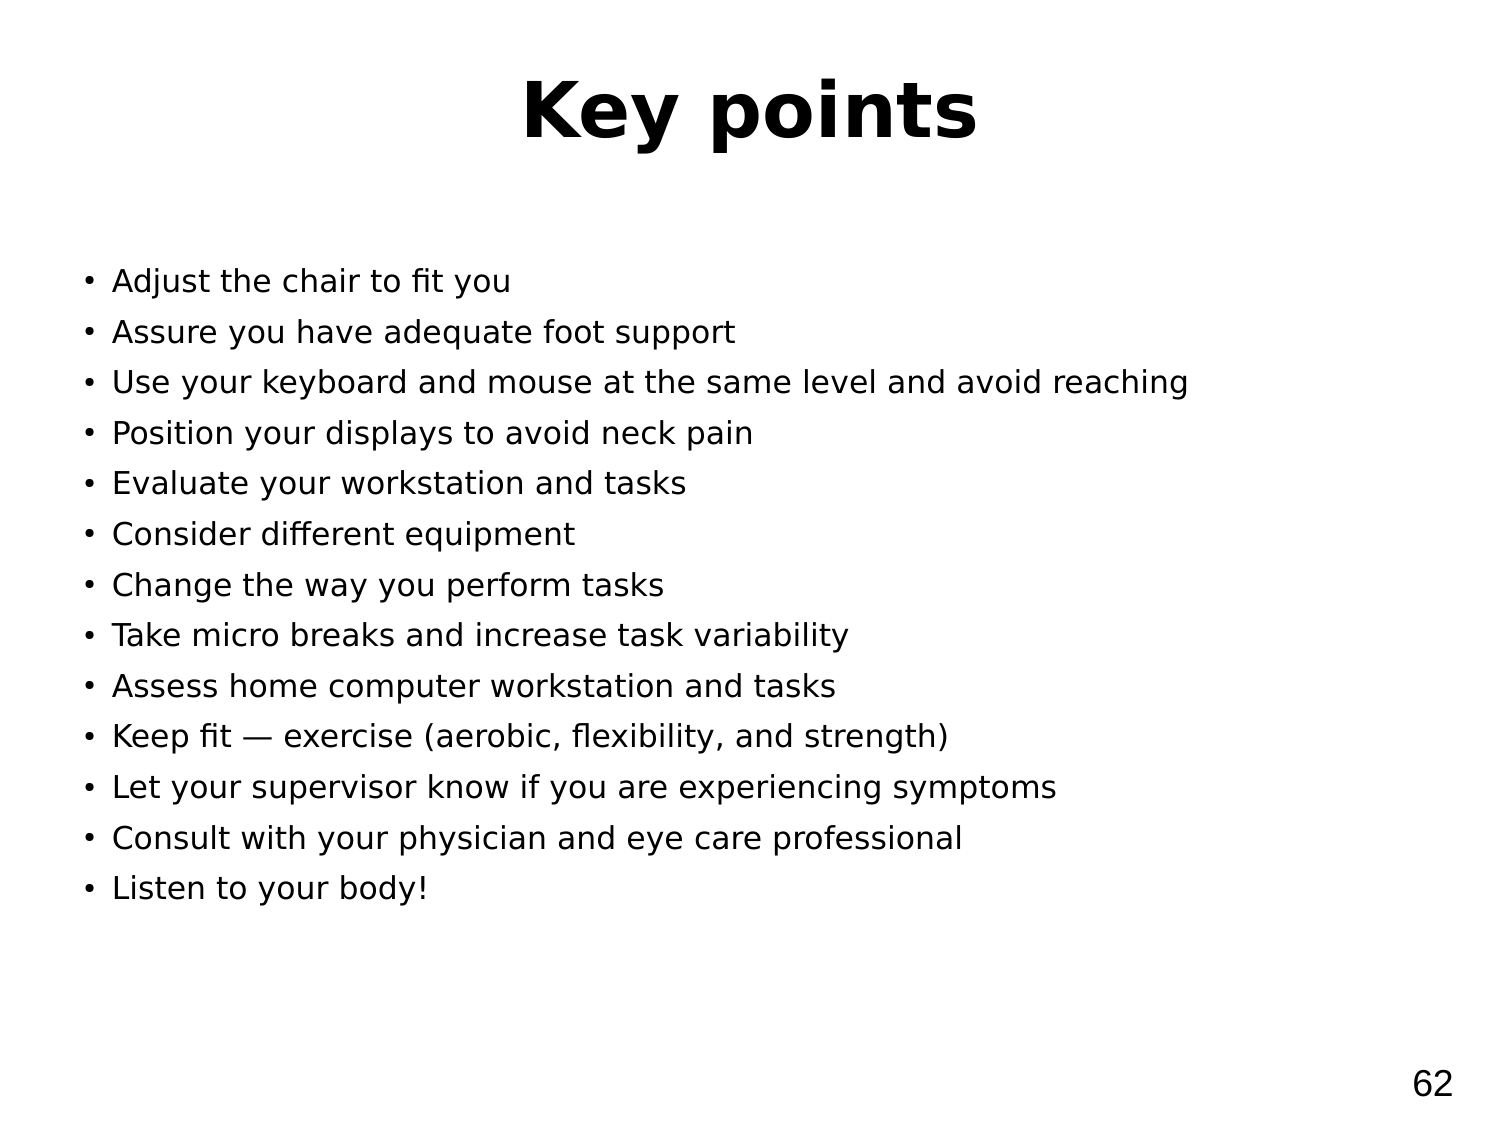

Key points
# Adjust the chair to fit you
Assure you have adequate foot support
Use your keyboard and mouse at the same level and avoid reaching
Position your displays to avoid neck pain
Evaluate your workstation and tasks
Consider different equipment
Change the way you perform tasks
Take micro breaks and increase task variability
Assess home computer workstation and tasks
Keep fit — exercise (aerobic, flexibility, and strength)
Let your supervisor know if you are experiencing symptoms
Consult with your physician and eye care professional
Listen to your body!